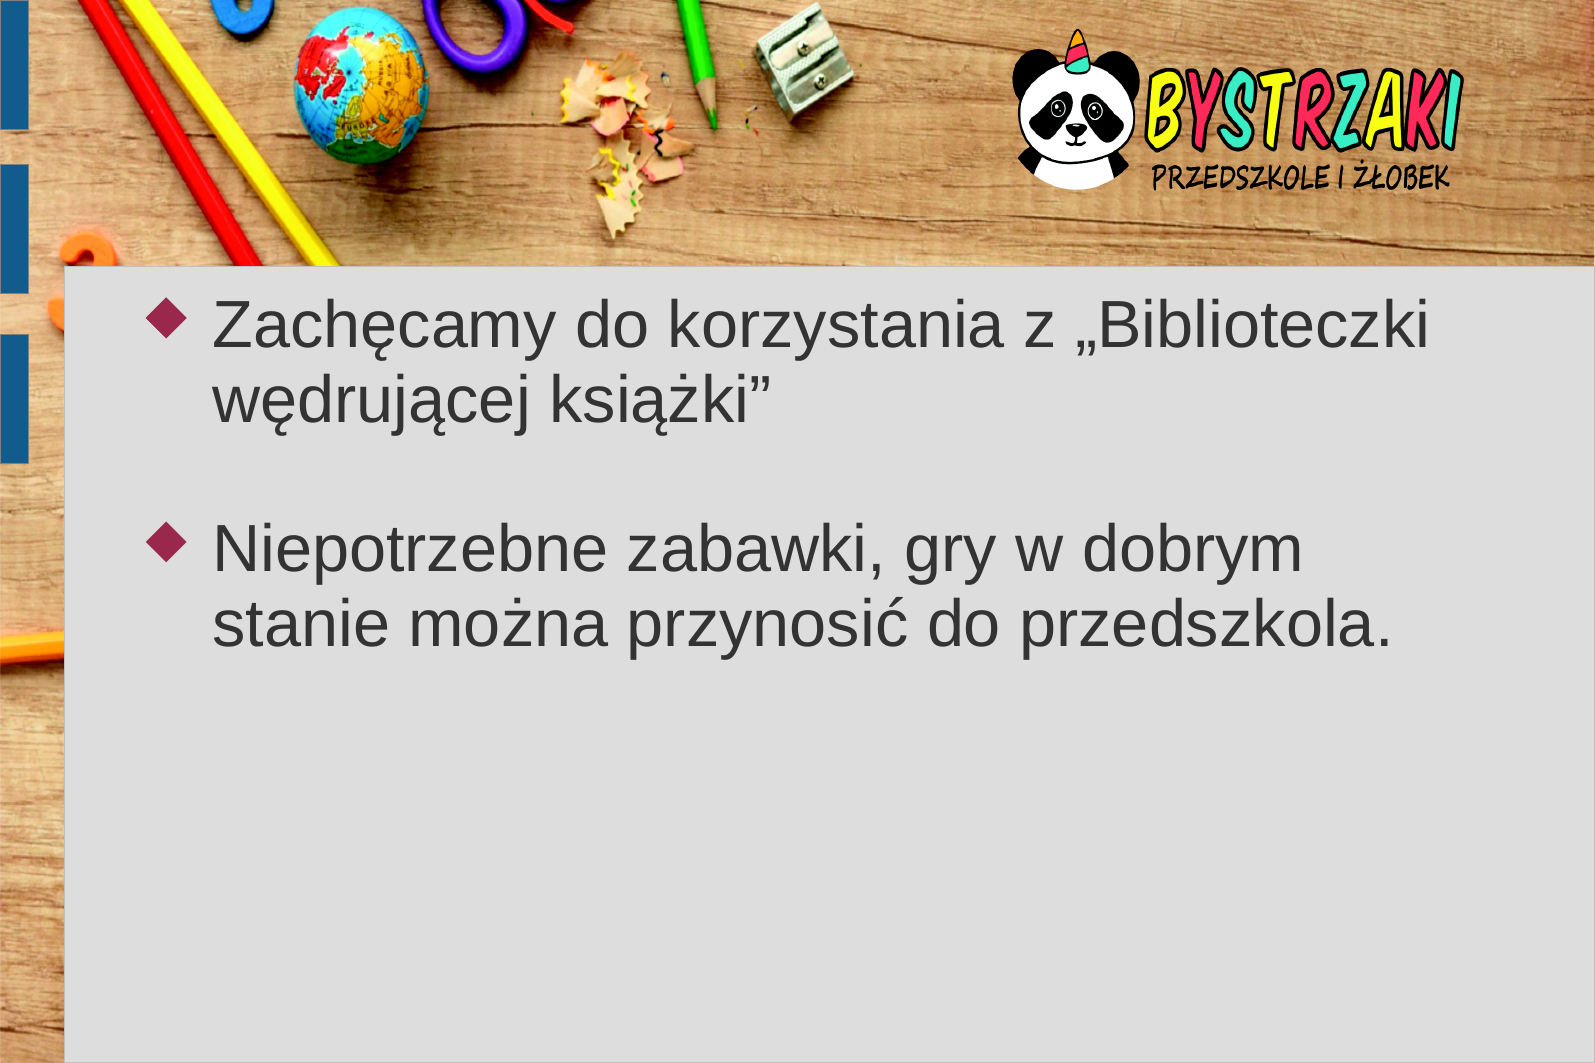

#
Zachęcamy do korzystania z „Biblioteczki wędrującej książki”
Niepotrzebne zabawki, gry w dobrym stanie można przynosić do przedszkola.